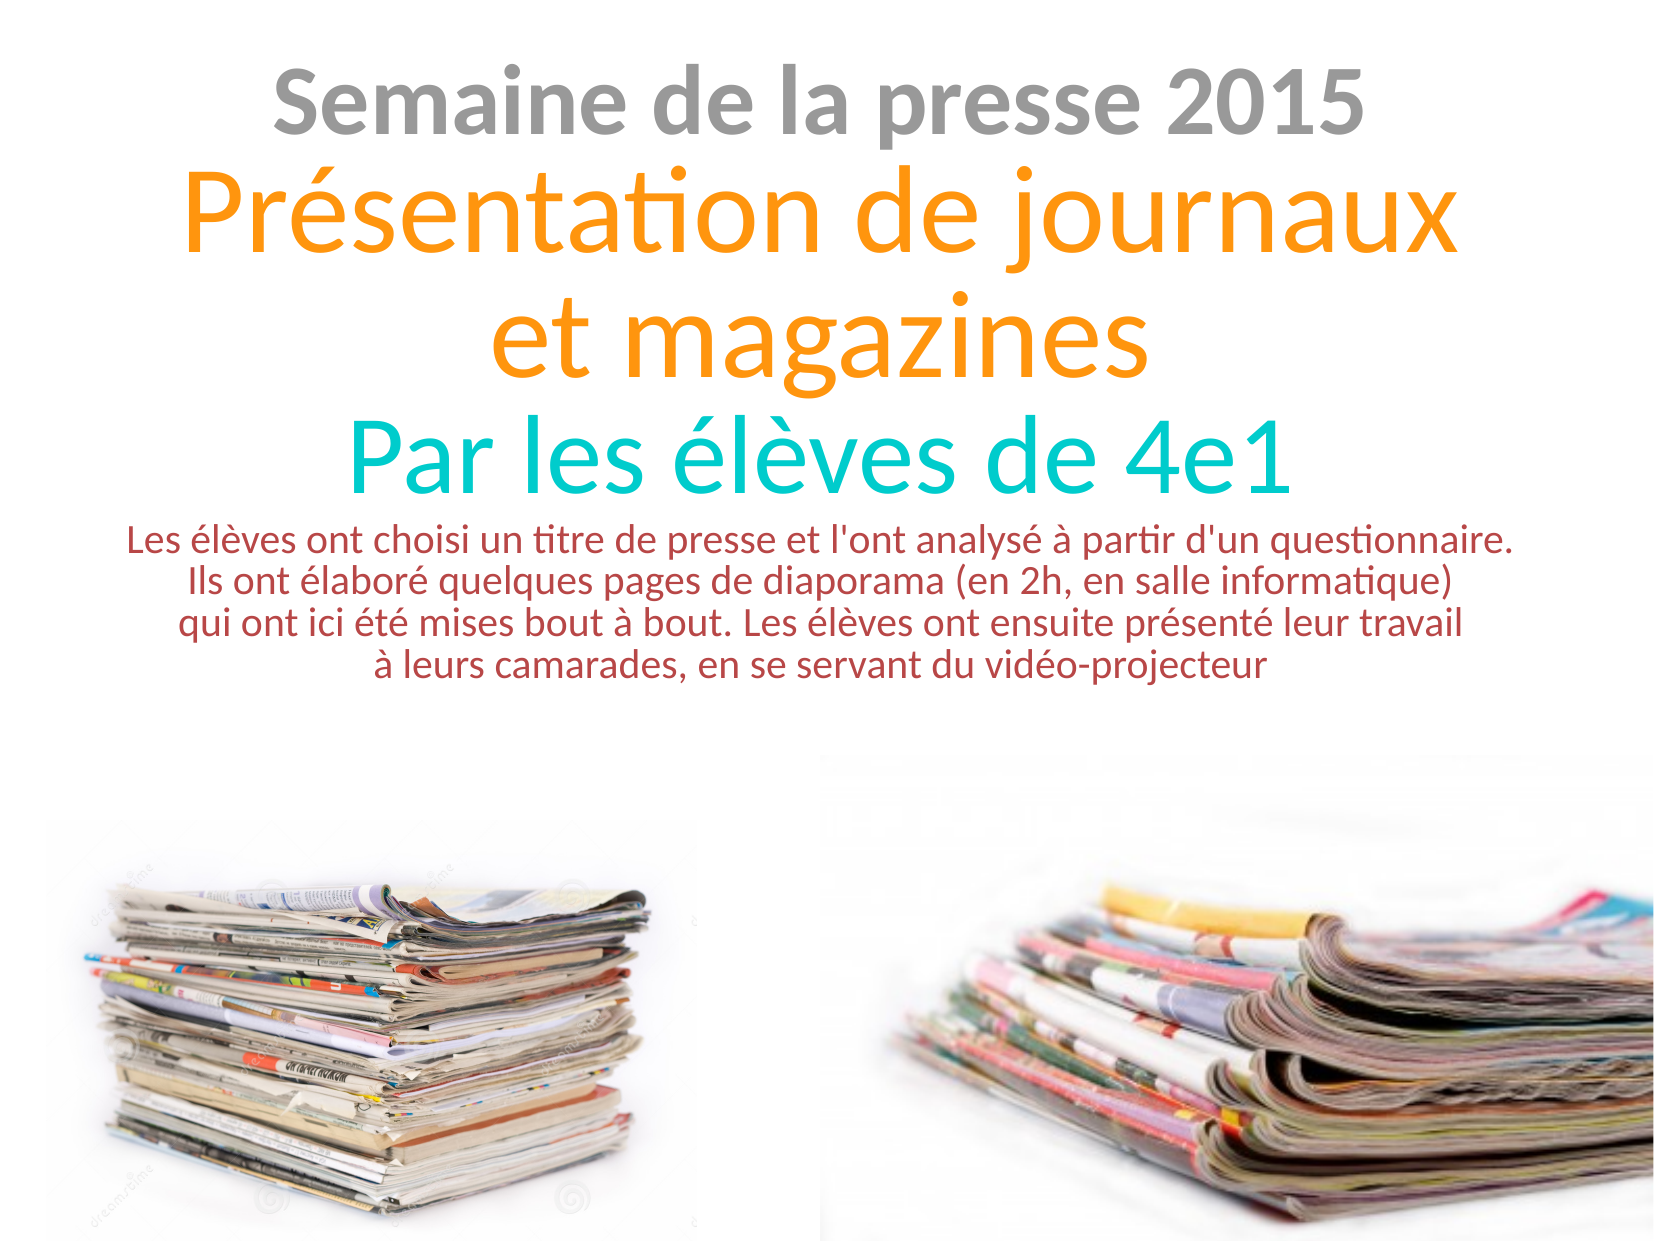

Semaine de la presse 2015
Présentation de journaux
et magazines
Par les élèves de 4e1
Les élèves ont choisi un titre de presse et l'ont analysé à partir d'un questionnaire.
Ils ont élaboré quelques pages de diaporama (en 2h, en salle informatique)
qui ont ici été mises bout à bout. Les élèves ont ensuite présenté leur travail
à leurs camarades, en se servant du vidéo-projecteur